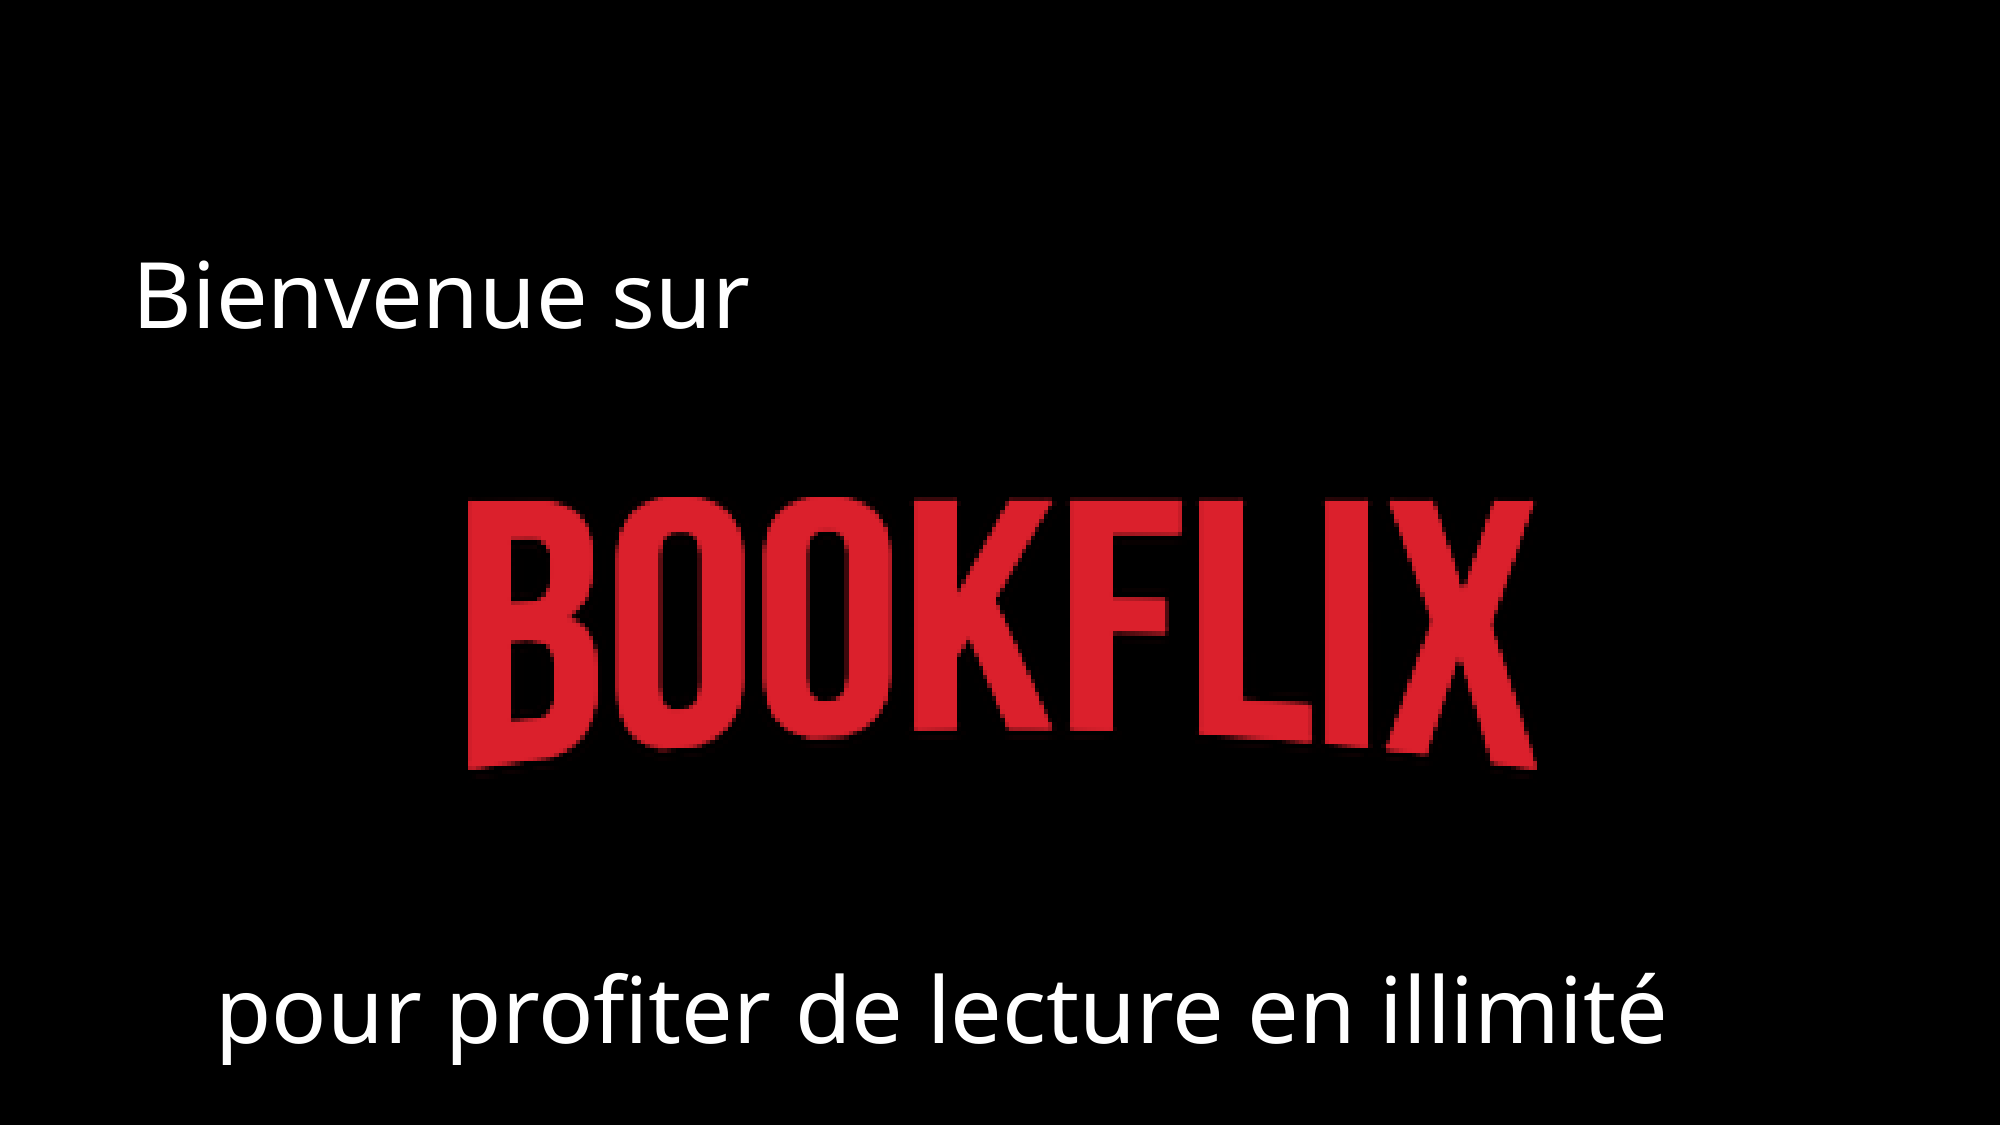

Bienvenue sur
pour profiter de lecture en illimité